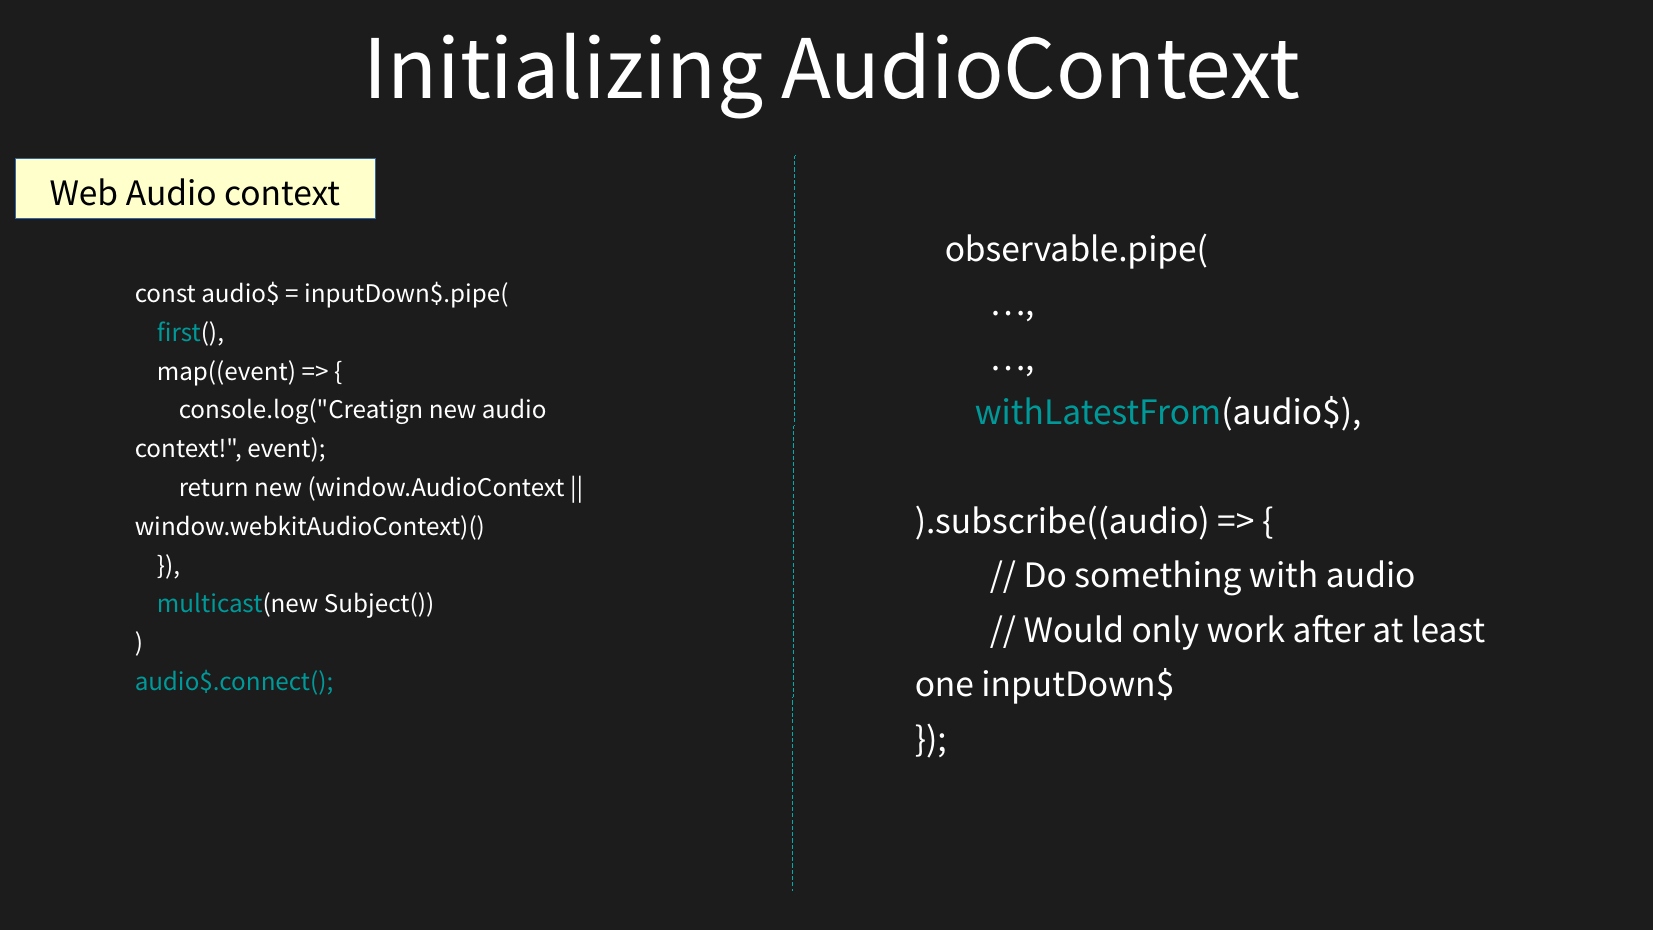

# Initializing AudioContext
Web Audio context
 observable.pipe(
 	…,
	…,
 withLatestFrom(audio$),
).subscribe((audio) => {
	// Do something with audio
	// Would only work after at least one inputDown$
});
const audio$ = inputDown$.pipe(
 first(),
 map((event) => {
 console.log("Creatign new audio context!", event);
 return new (window.AudioContext || window.webkitAudioContext)()
 }),
 multicast(new Subject())
)
audio$.connect();